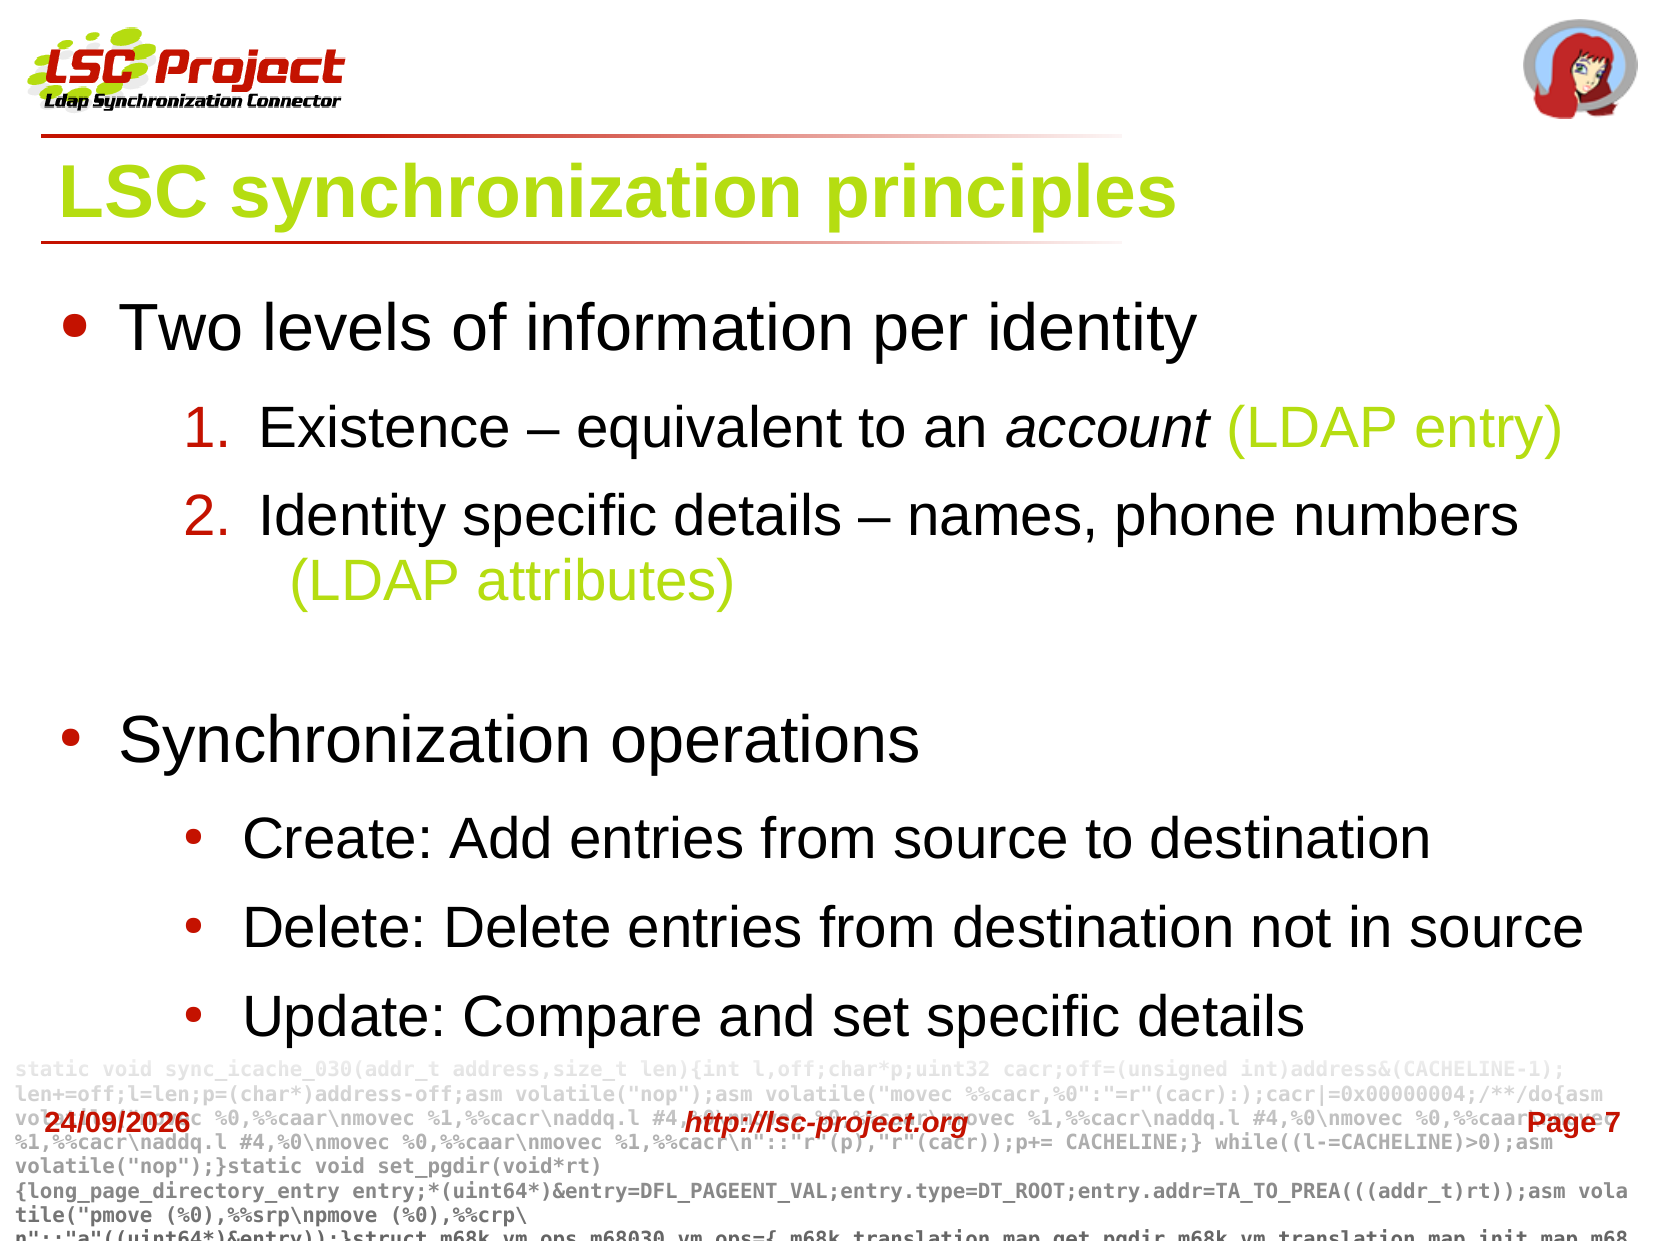

# LSC synchronization principles
Two levels of information per identity
 Existence – equivalent to an account (LDAP entry)
 Identity specific details – names, phone numbers
(LDAP attributes)
Synchronization operations
Create: Add entries from source to destination
Delete: Delete entries from destination not in source
Update: Compare and set specific details